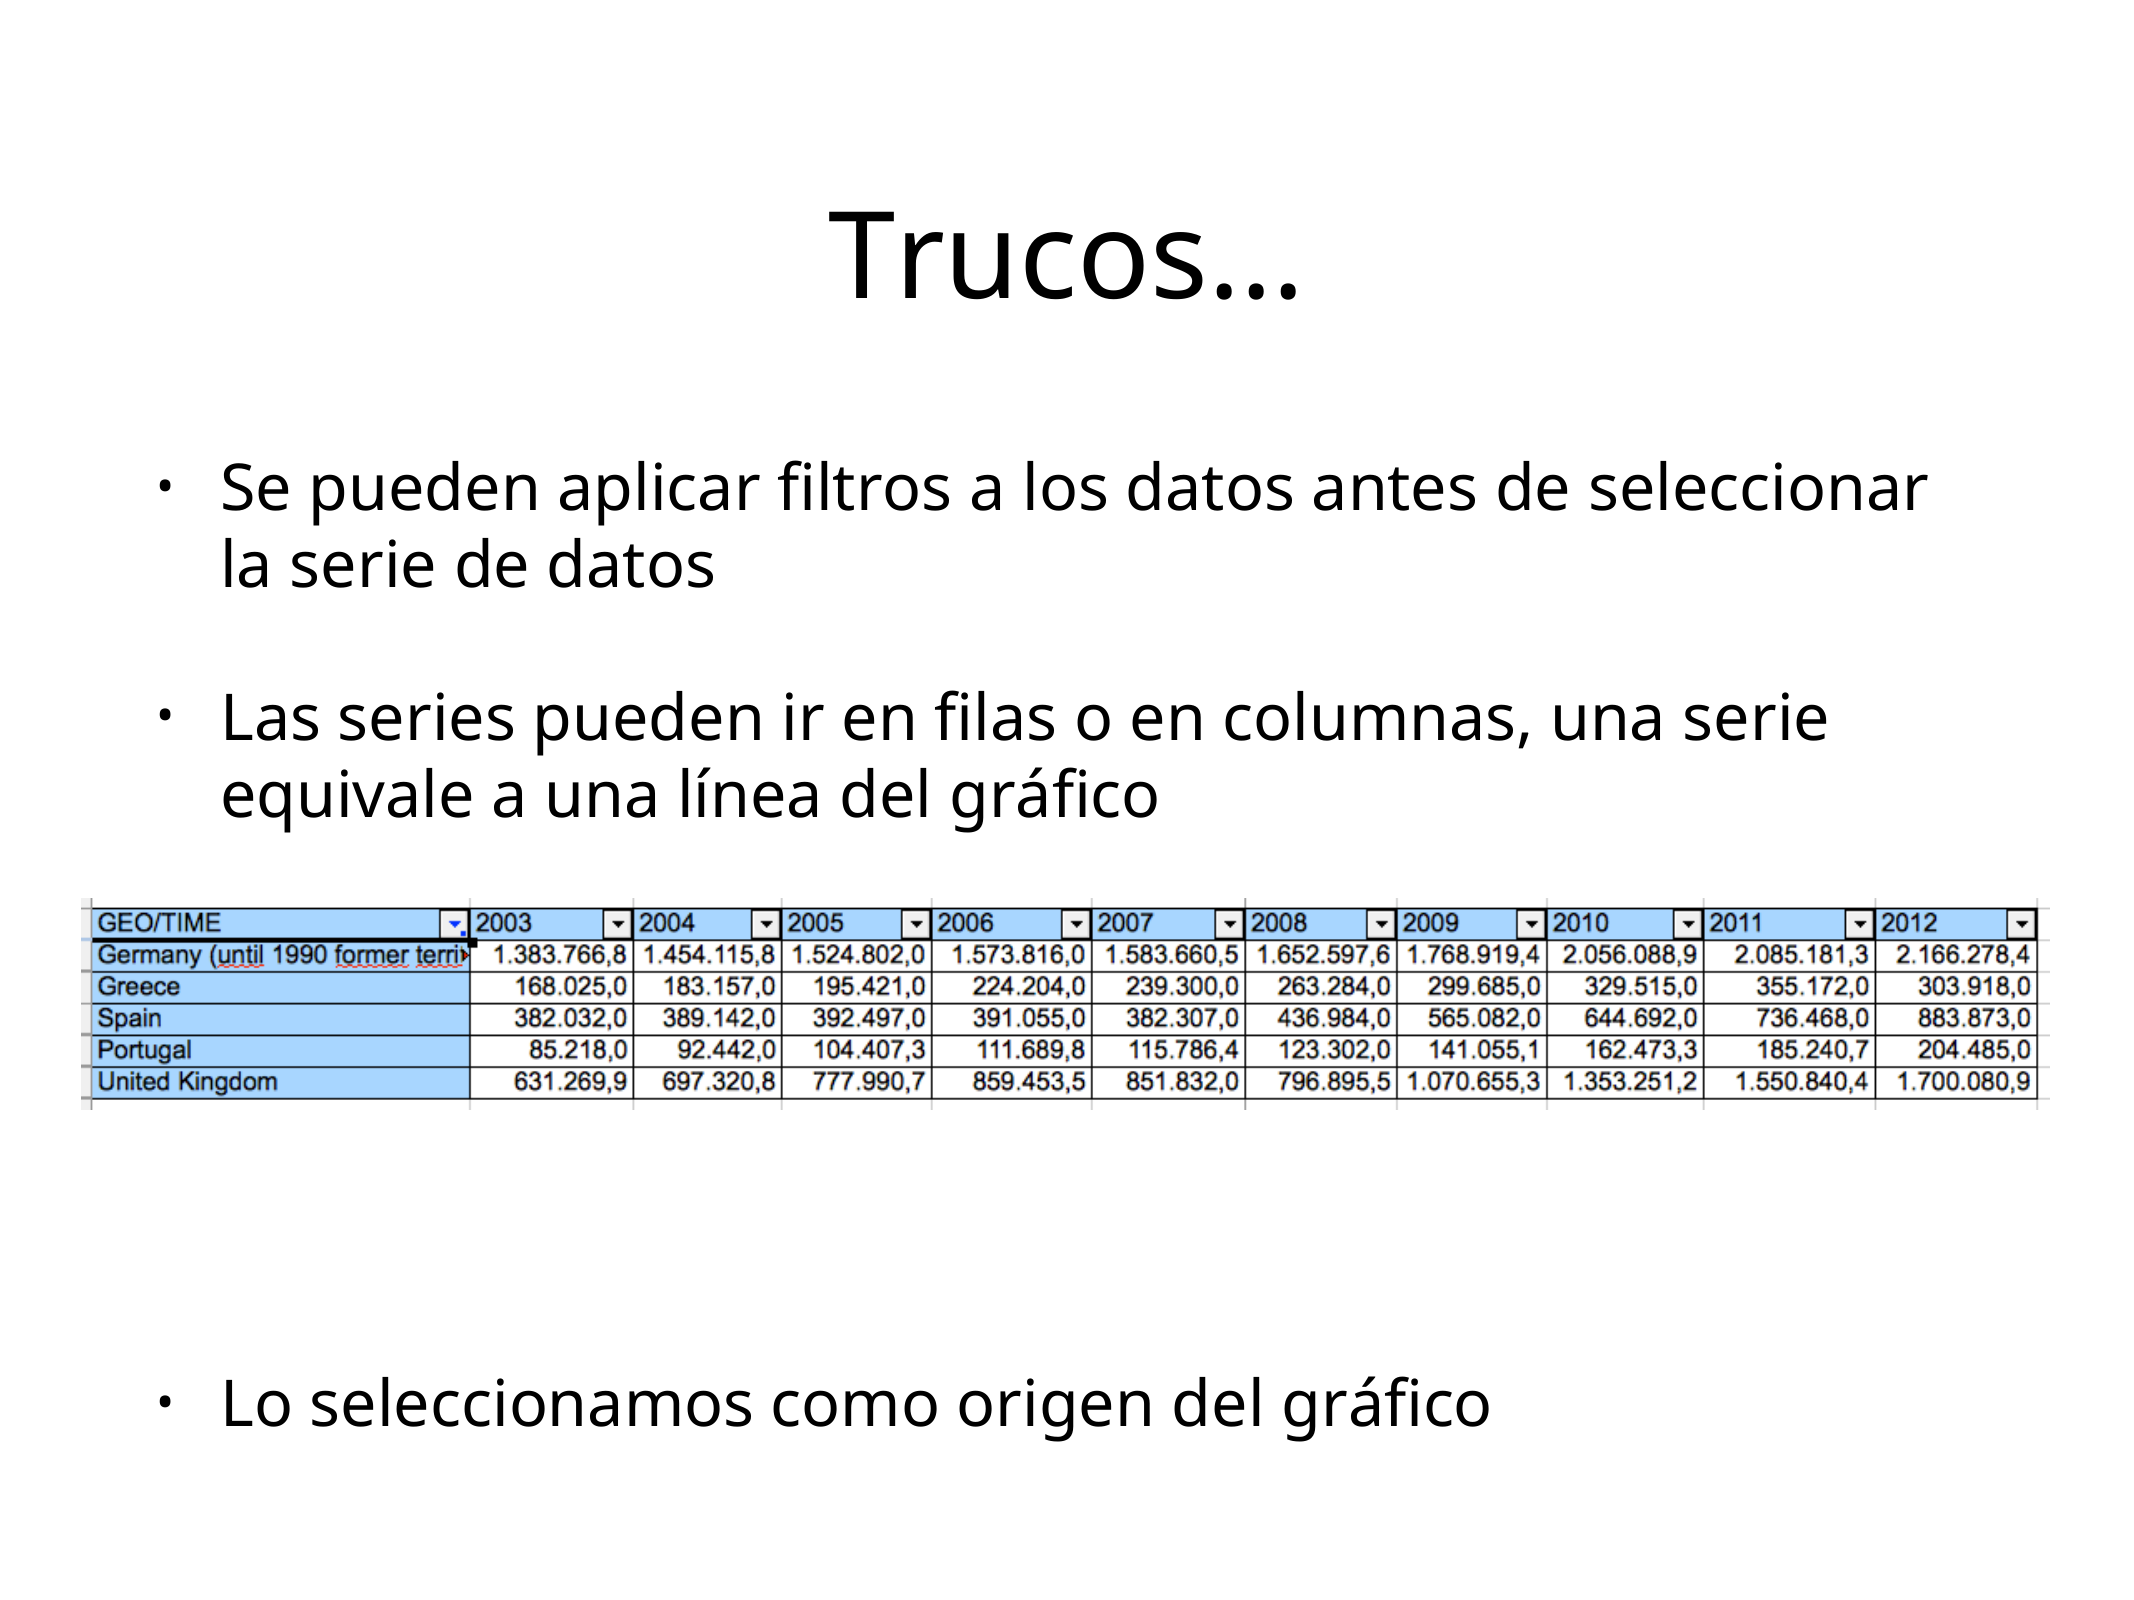

# Trucos...
Se pueden aplicar filtros a los datos antes de seleccionar la serie de datos
Las series pueden ir en filas o en columnas, una serie equivale a una línea del gráfico
Aplicamos filtro automático:
Lo seleccionamos como origen del gráfico